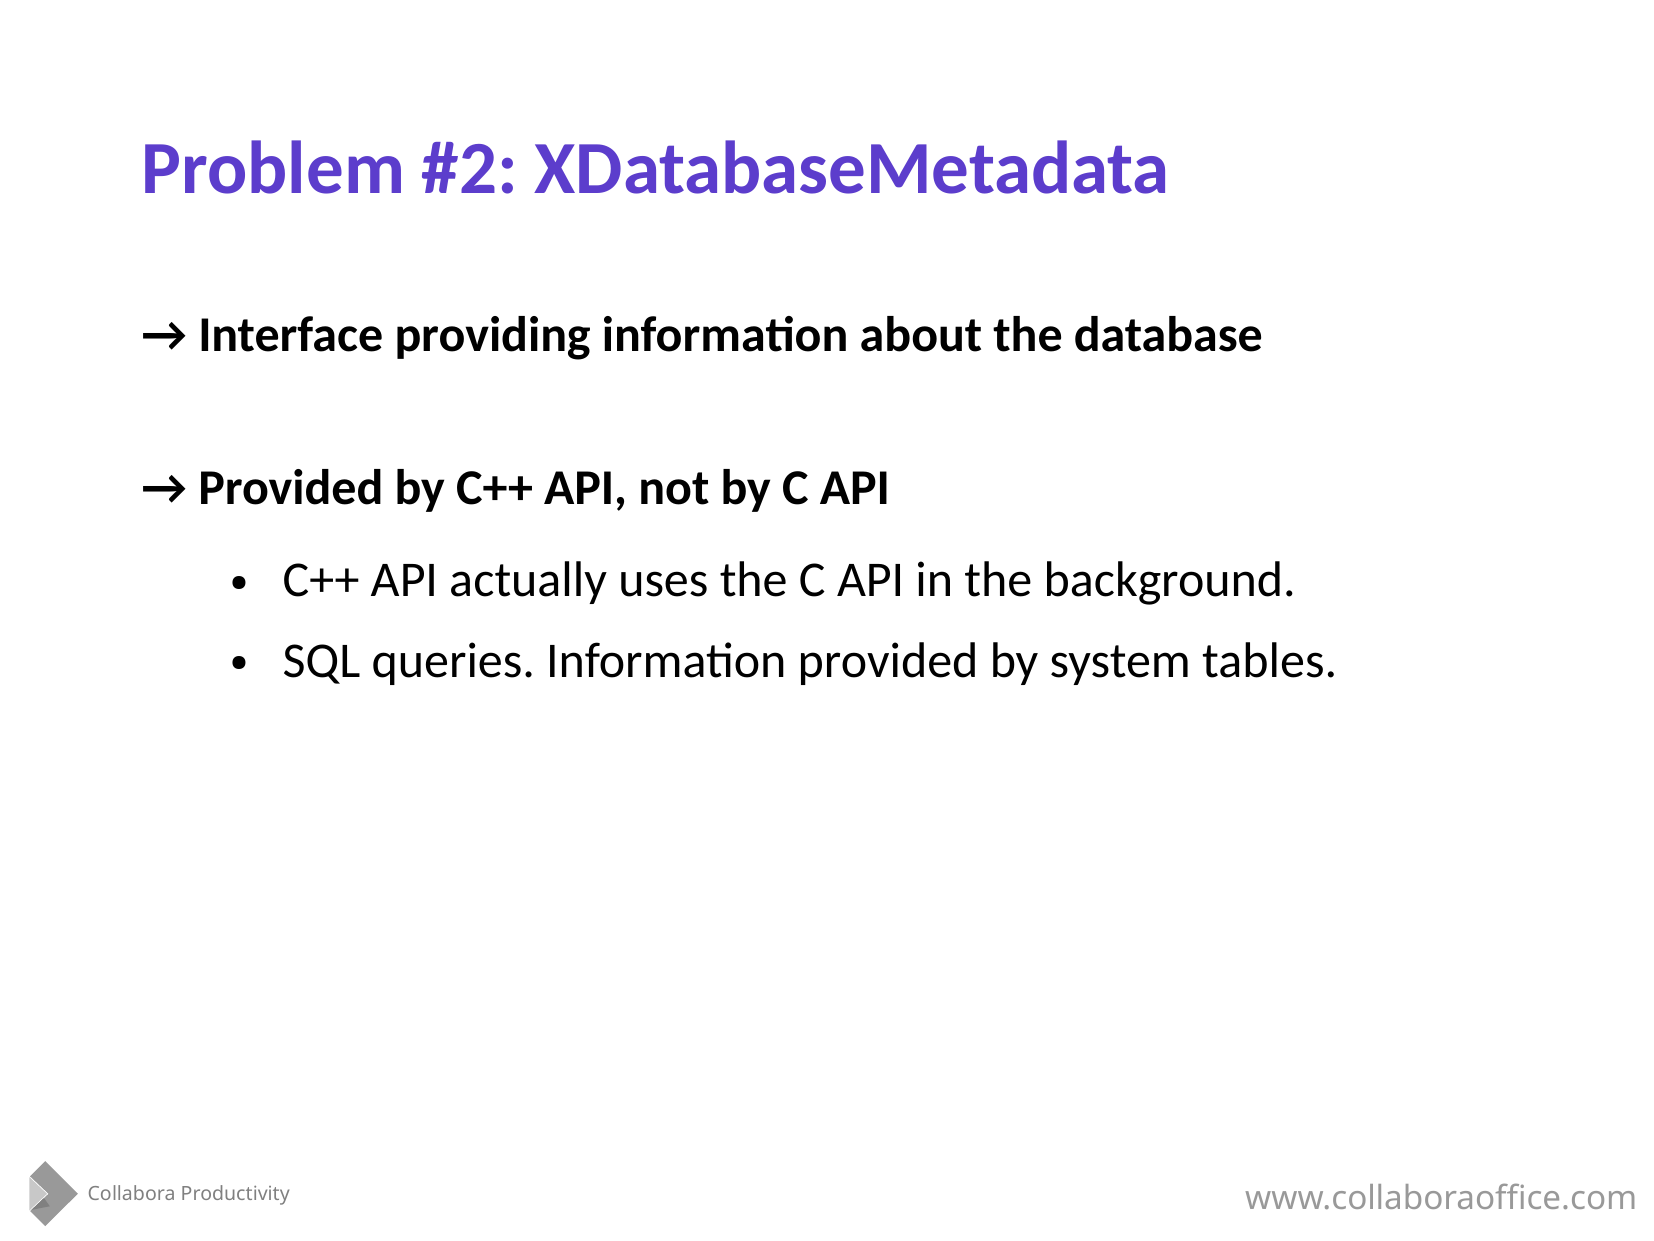

# Problem #2: XDatabaseMetadata
→ Interface providing information about the database
→ Provided by C++ API, not by C API
C++ API actually uses the C API in the background.
SQL queries. Information provided by system tables.